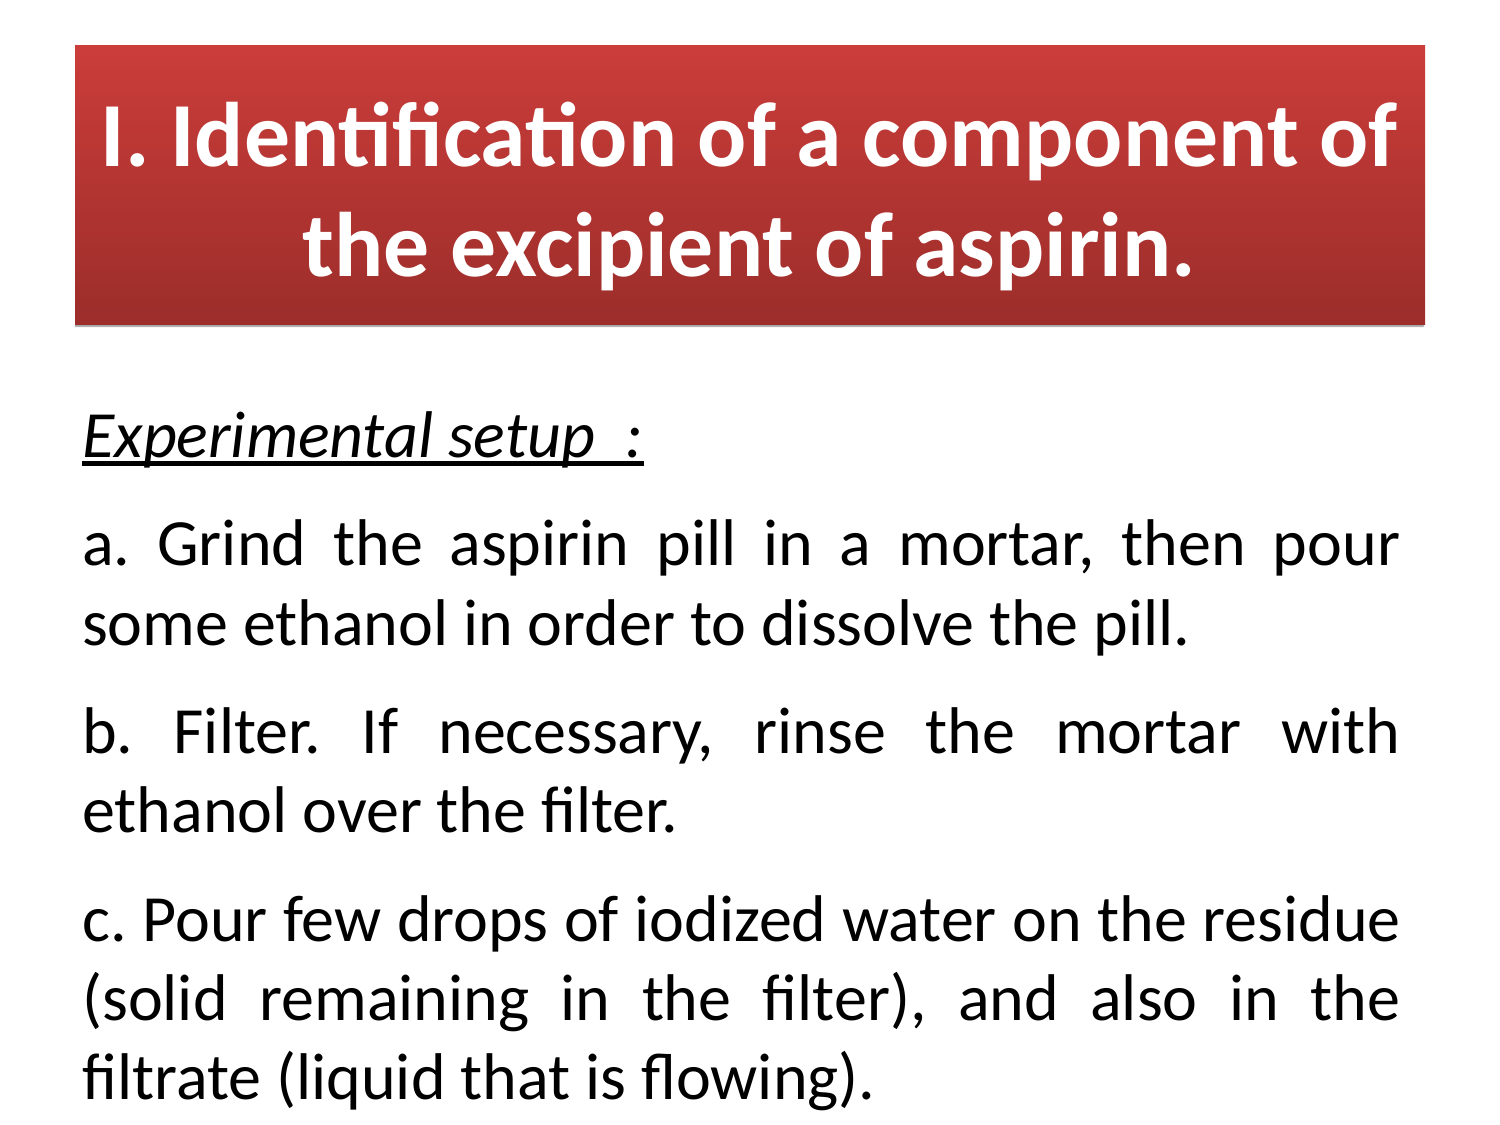

# I. Identification of a component of the excipient of aspirin.
Experimental setup  :
a. Grind the aspirin pill in a mortar, then pour some ethanol in order to dissolve the pill.
b. Filter. If necessary, rinse the mortar with ethanol over the filter.
c. Pour few drops of iodized water on the residue (solid remaining in the filter), and also in the filtrate (liquid that is flowing).